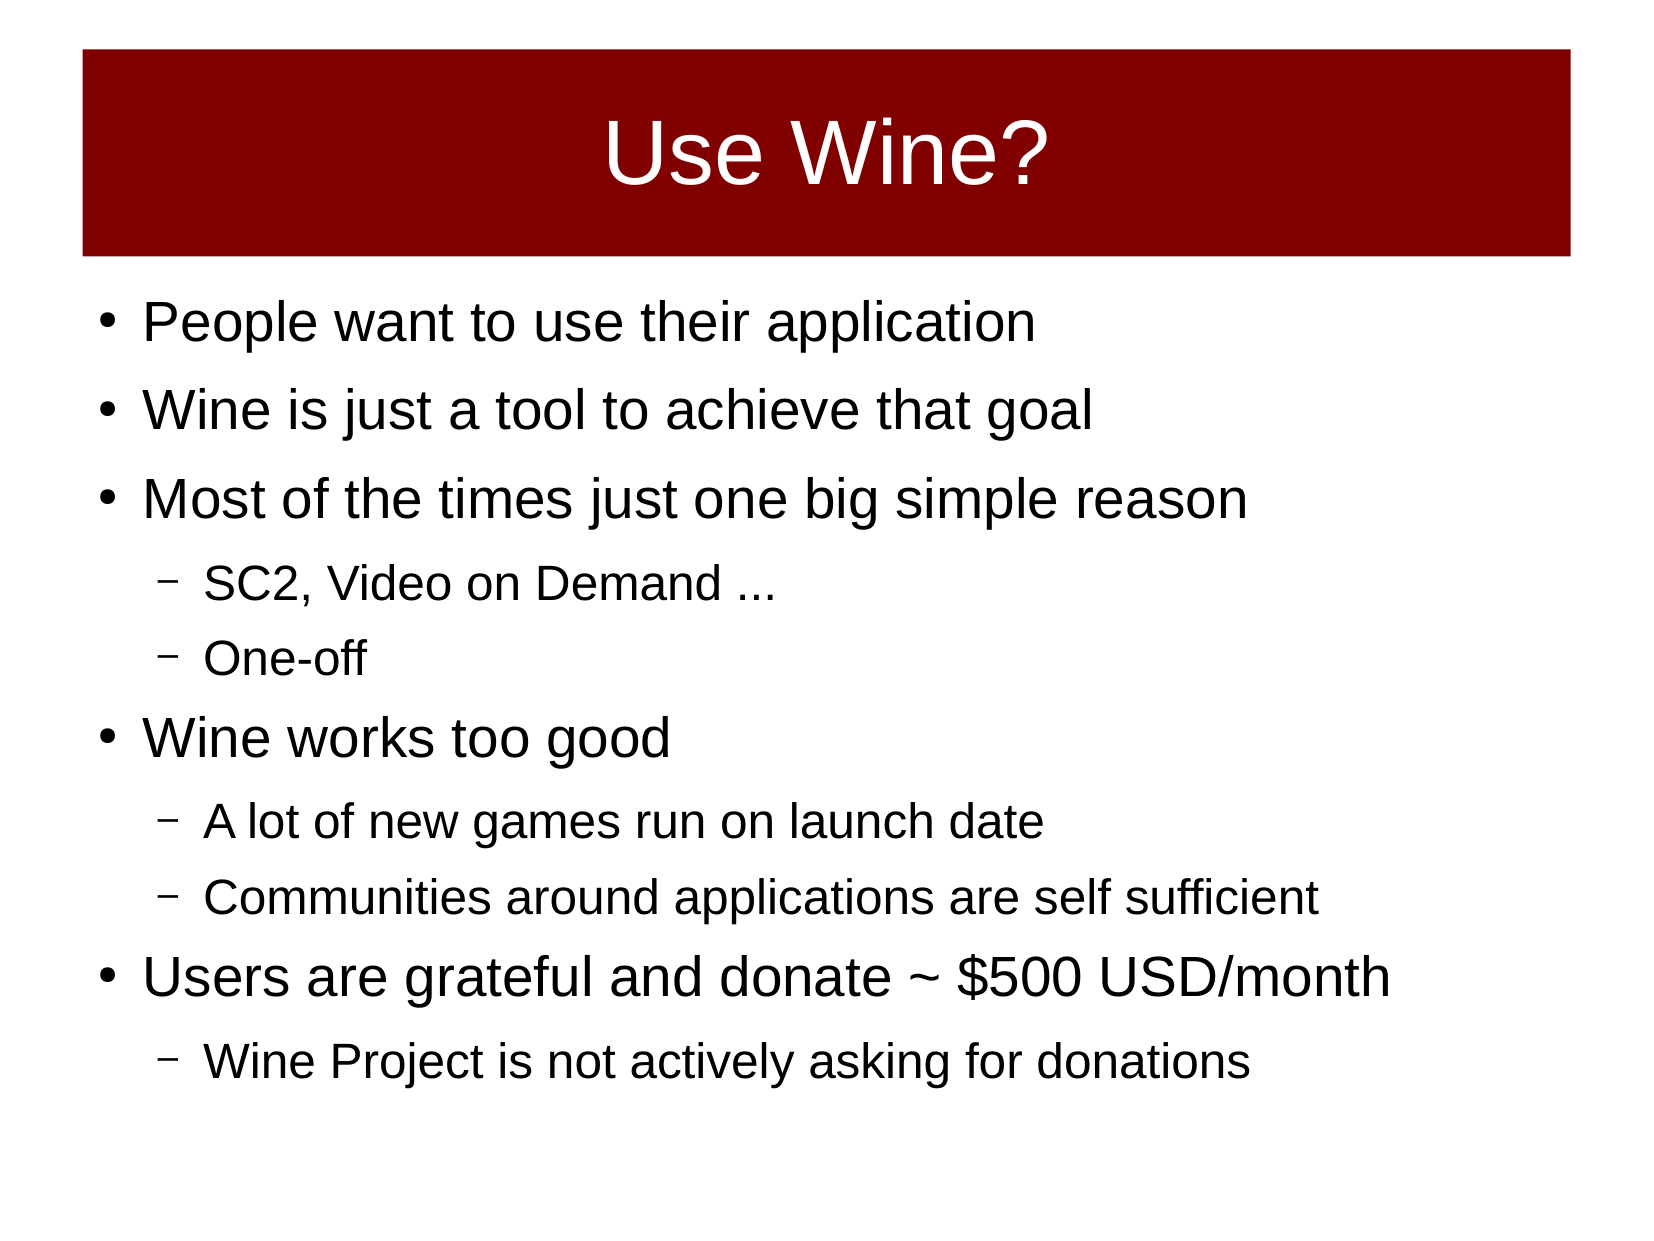

# Use Wine?
People want to use their application
Wine is just a tool to achieve that goal
Most of the times just one big simple reason
SC2, Video on Demand ...
One-off
Wine works too good
A lot of new games run on launch date
Communities around applications are self sufficient
Users are grateful and donate ~ $500 USD/month
Wine Project is not actively asking for donations